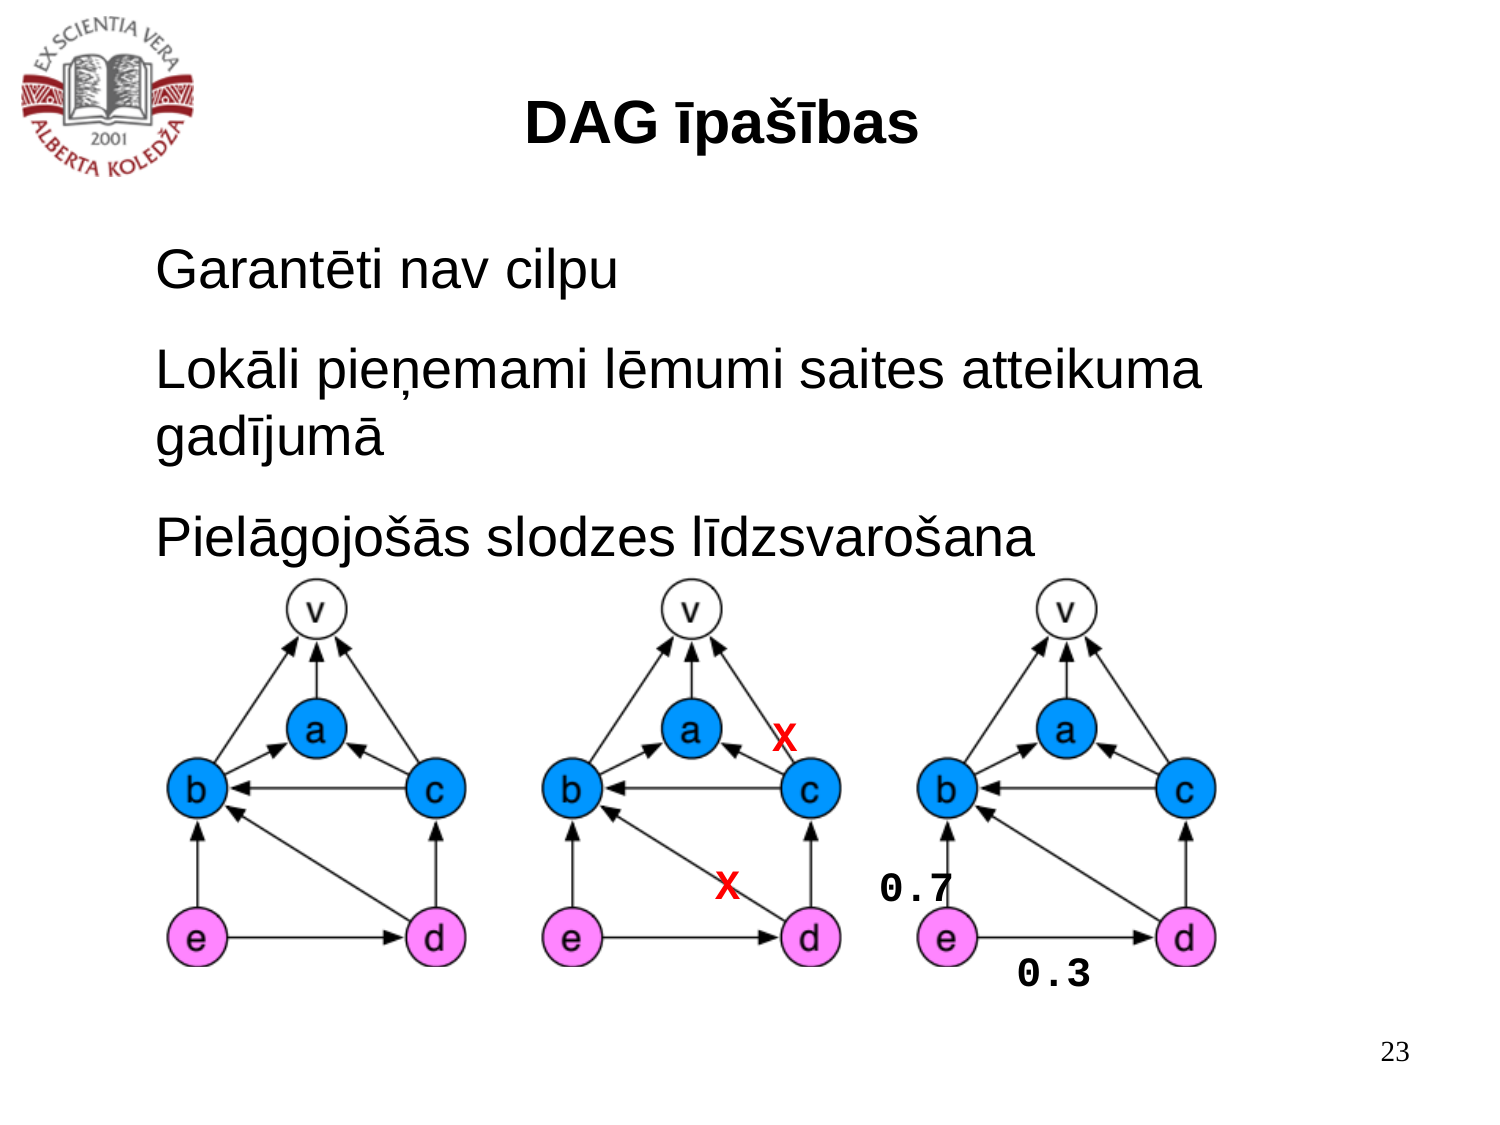

# DAG īpašības
Garantēti nav cilpu
Lokāli pieņemami lēmumi saites atteikuma gadījumā
Pielāgojošās slodzes līdzsvarošana
X
X
0.7
0.3